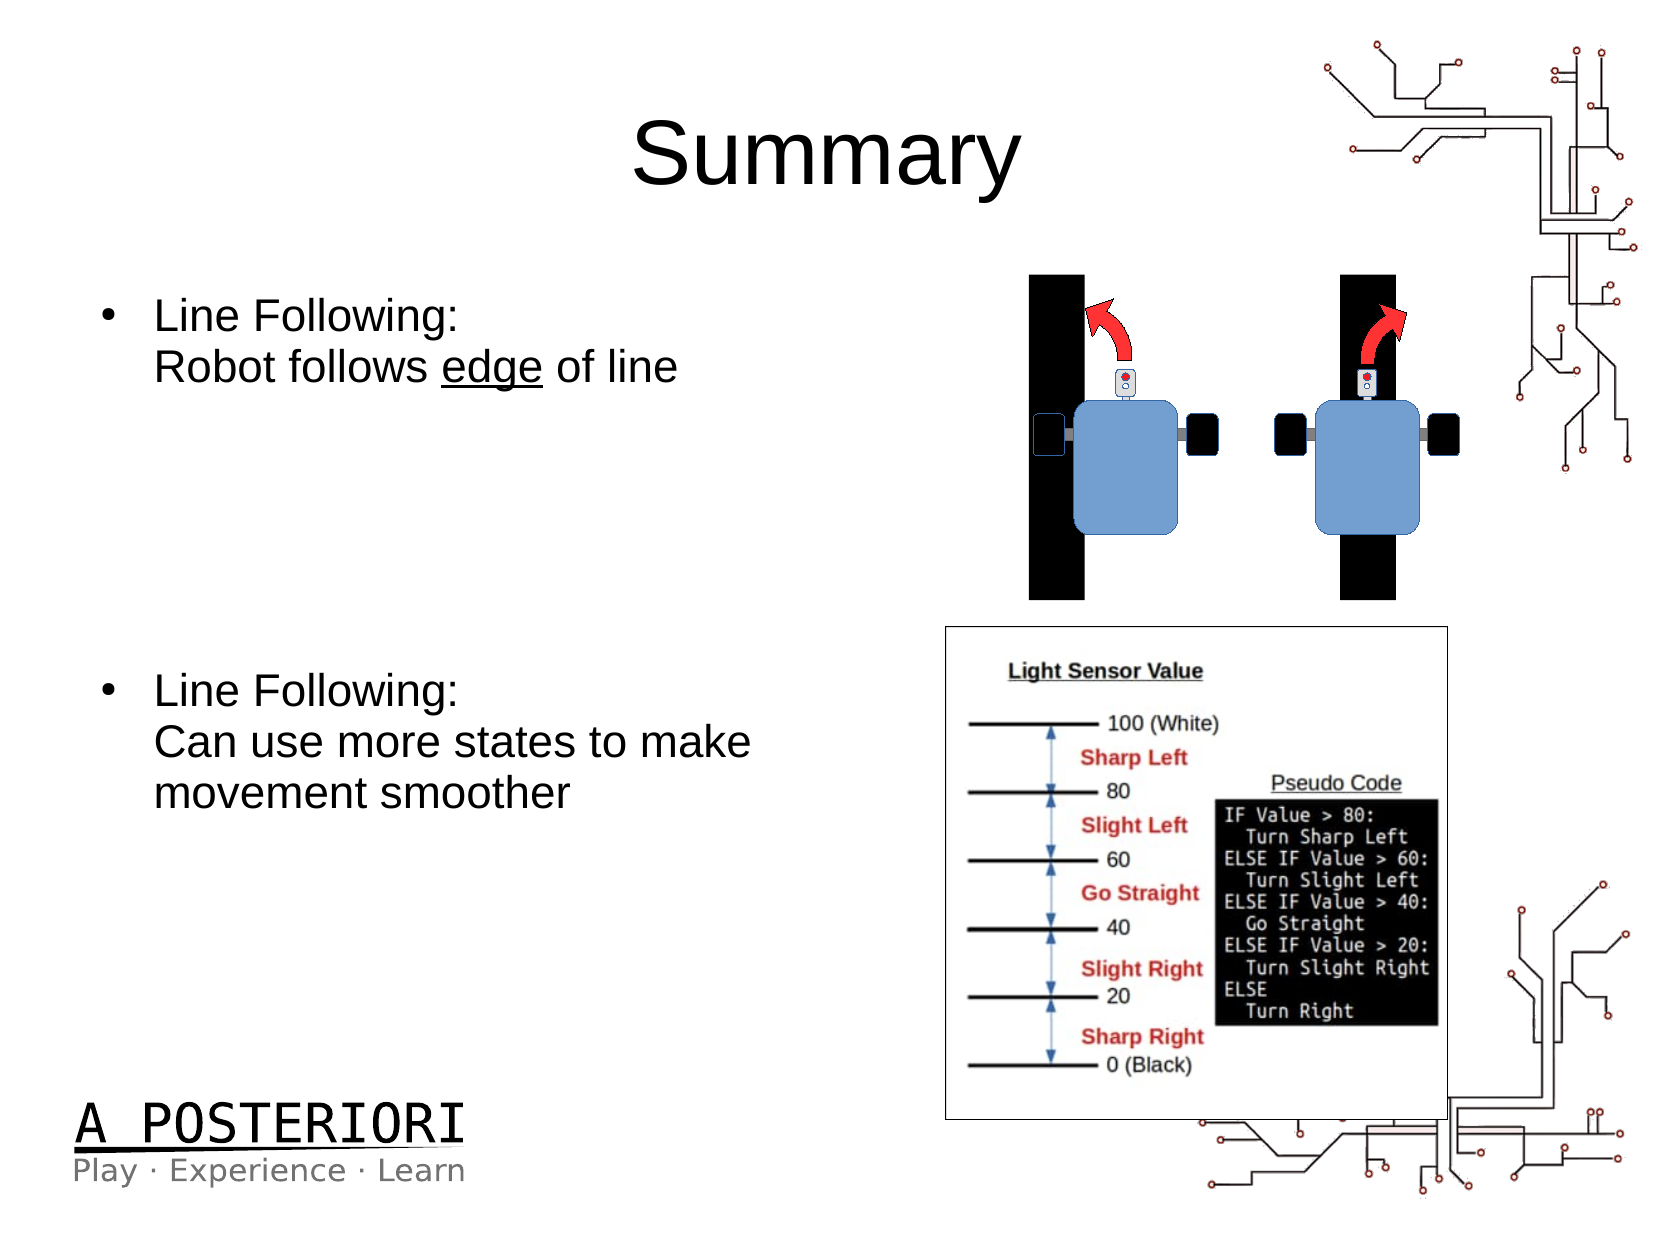

# Summary
Line Following:
Robot follows edge of line
Line Following:
Can use more states to make movement smoother